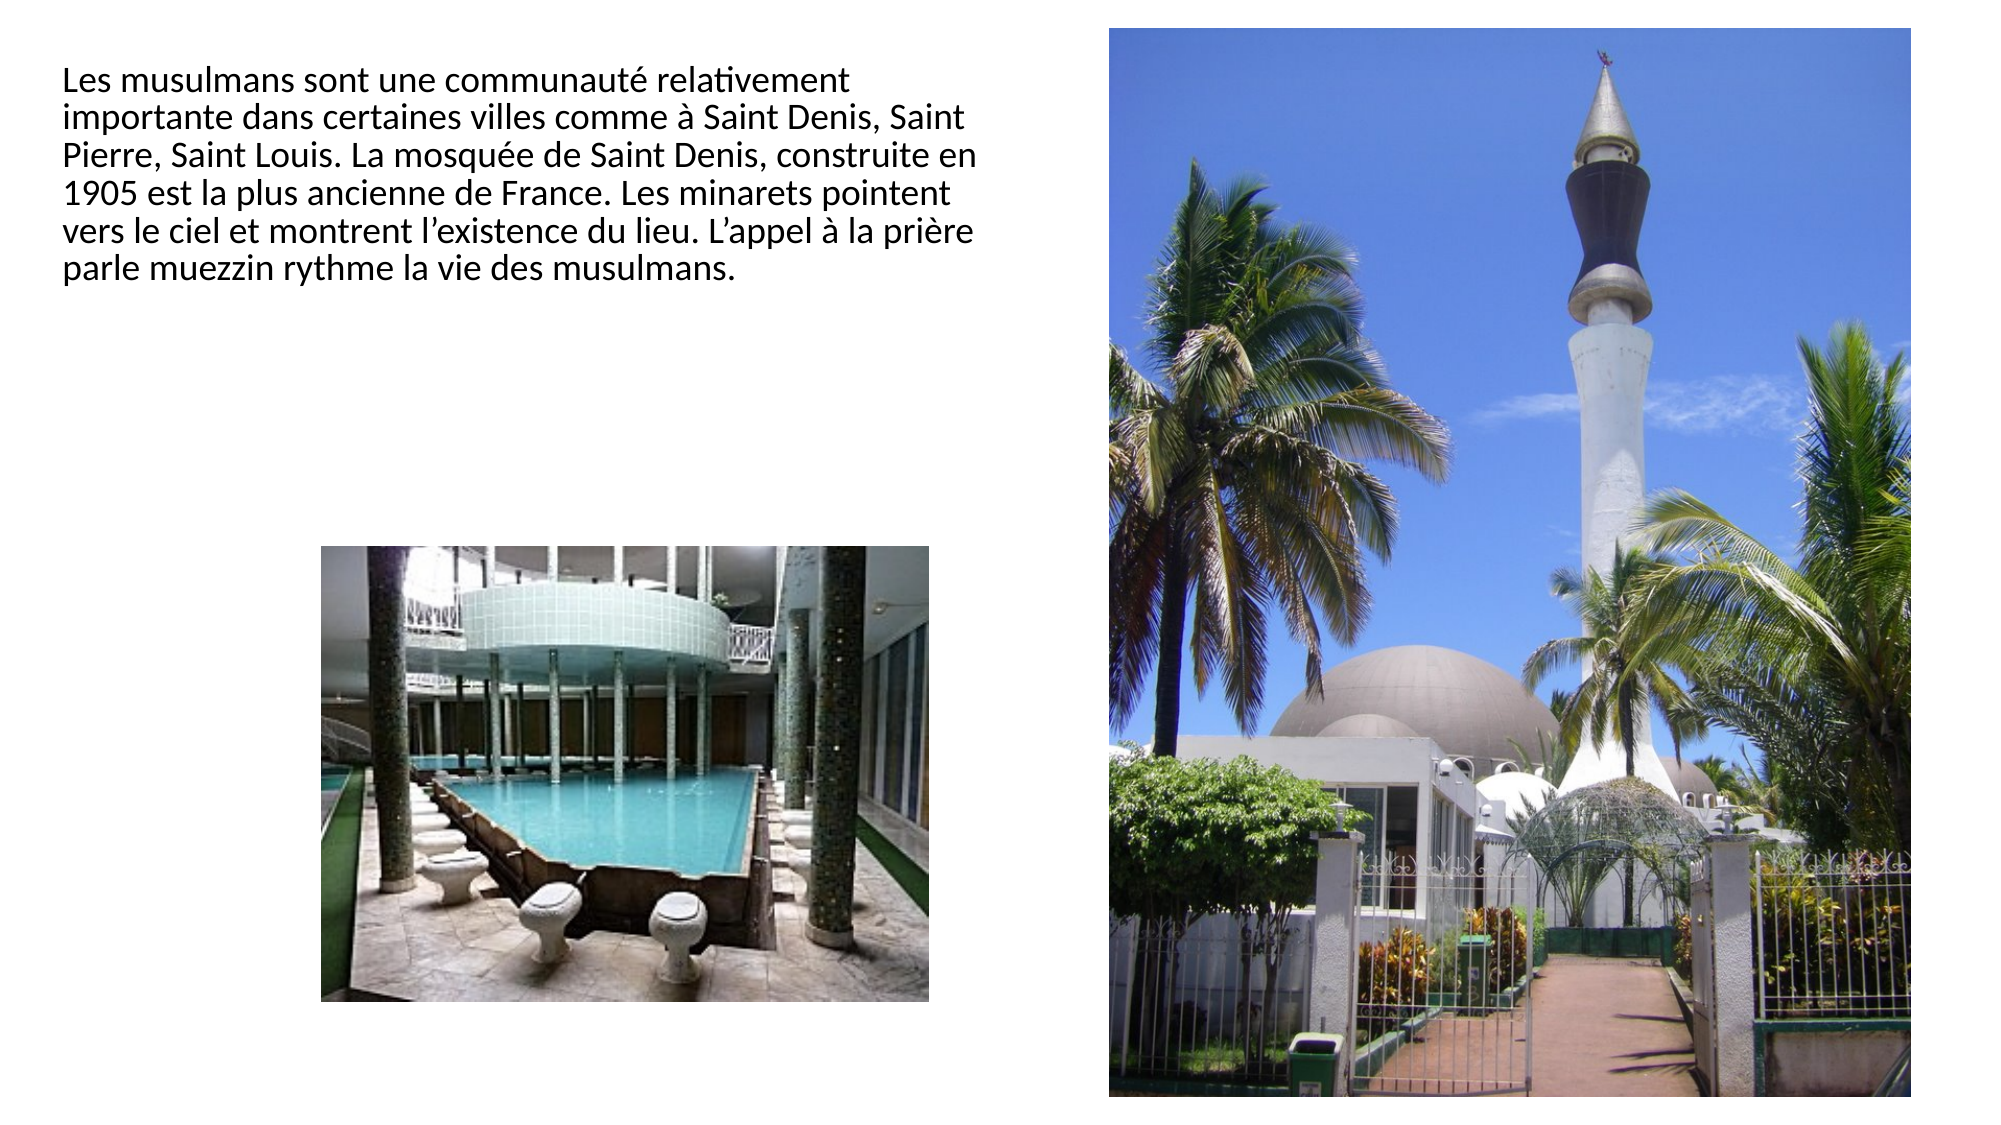

Les musulmans sont une communauté relativement importante dans certaines villes comme à Saint Denis, Saint Pierre, Saint Louis. La mosquée de Saint Denis, construite en 1905 est la plus ancienne de France. Les minarets pointent vers le ciel et montrent l’existence du lieu. L’appel à la prière parle muezzin rythme la vie des musulmans.